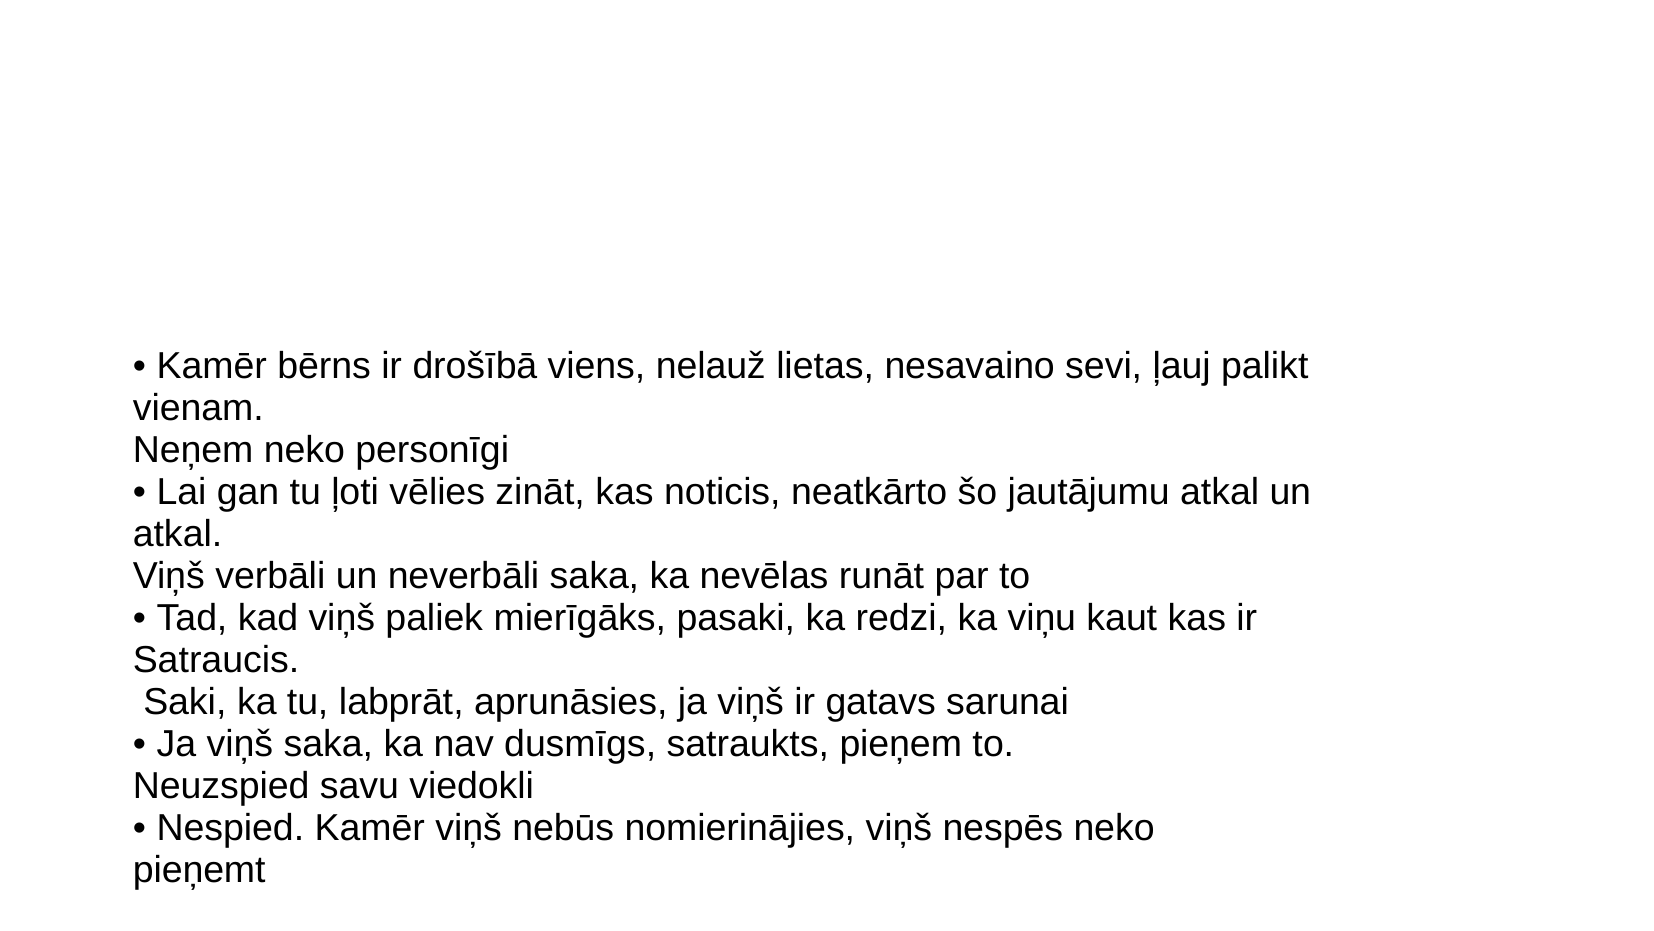

• Kamēr bērns ir drošībā viens, nelauž lietas, nesavaino sevi, ļauj palikt
vienam.
Neņem neko personīgi
• Lai gan tu ļoti vēlies zināt, kas noticis, neatkārto šo jautājumu atkal un
atkal.
Viņš verbāli un neverbāli saka, ka nevēlas runāt par to
• Tad, kad viņš paliek mierīgāks, pasaki, ka redzi, ka viņu kaut kas ir
Satraucis.
 Saki, ka tu, labprāt, aprunāsies, ja viņš ir gatavs sarunai
• Ja viņš saka, ka nav dusmīgs, satraukts, pieņem to.
Neuzspied savu viedokli
• Nespied. Kamēr viņš nebūs nomierinājies, viņš nespēs neko
pieņemt